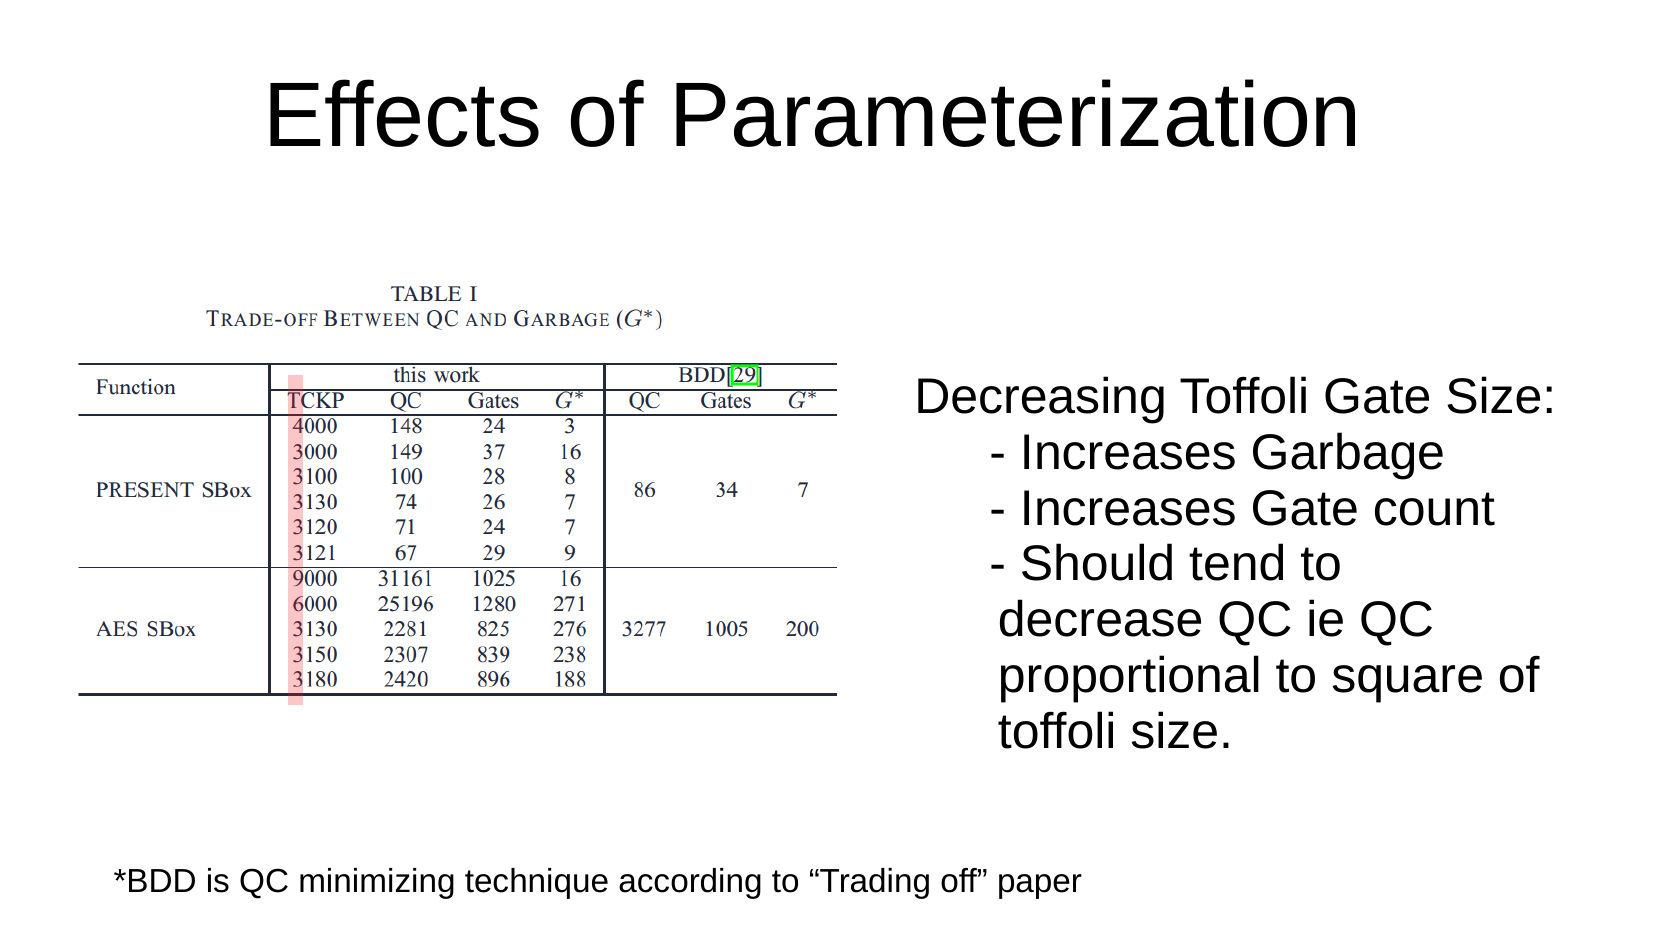

# Effects of Parameterization
Decreasing Toffoli Gate Size:
	- Increases Garbage
	- Increases Gate count
	- Should tend to decrease QC ie QC proportional to square of toffoli size.
*BDD is QC minimizing technique according to “Trading off” paper